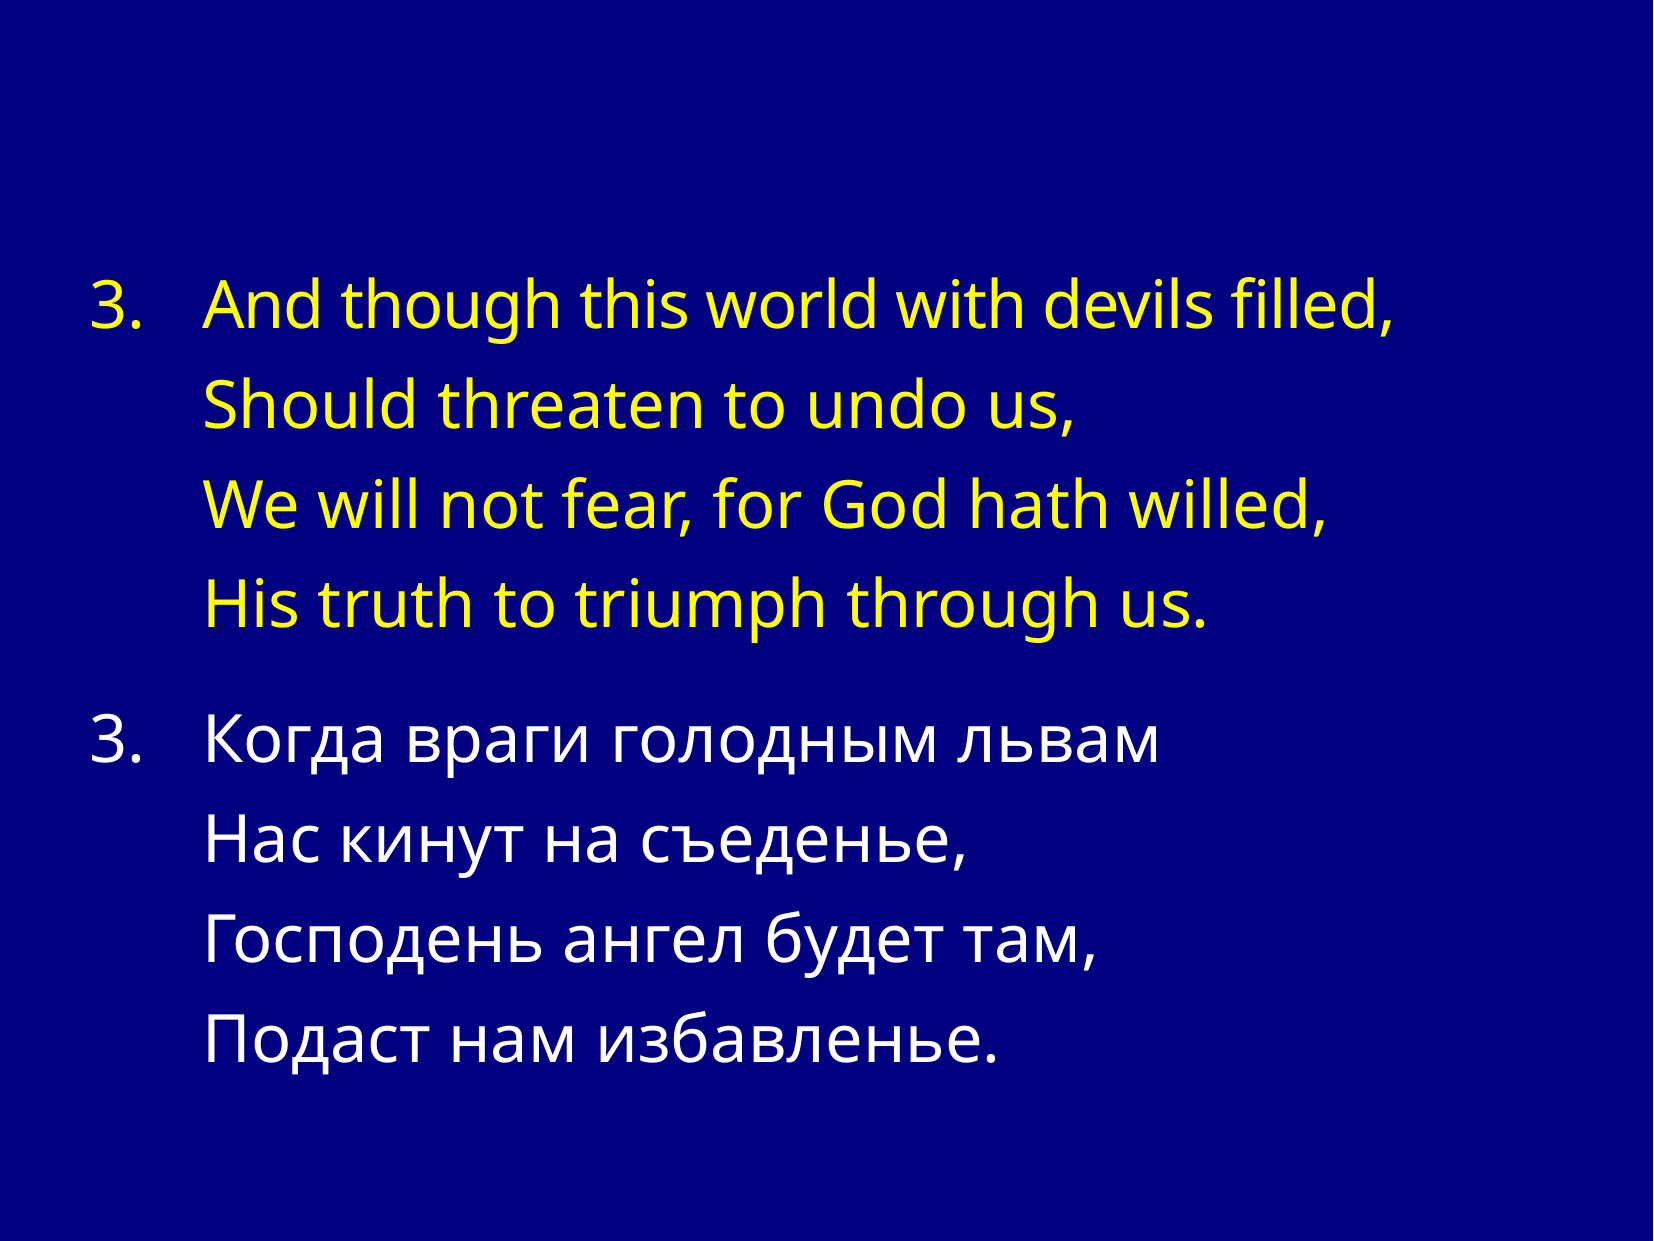

3.	And though this world with devils filled,
	Should threaten to undo us,
	We will not fear, for God hath willed,
	His truth to triumph through us.
3.	Когда враги голодным львам
	Нас кинут на съеденье,
	Господень ангел будет там,
	Подаст нам избавленье.